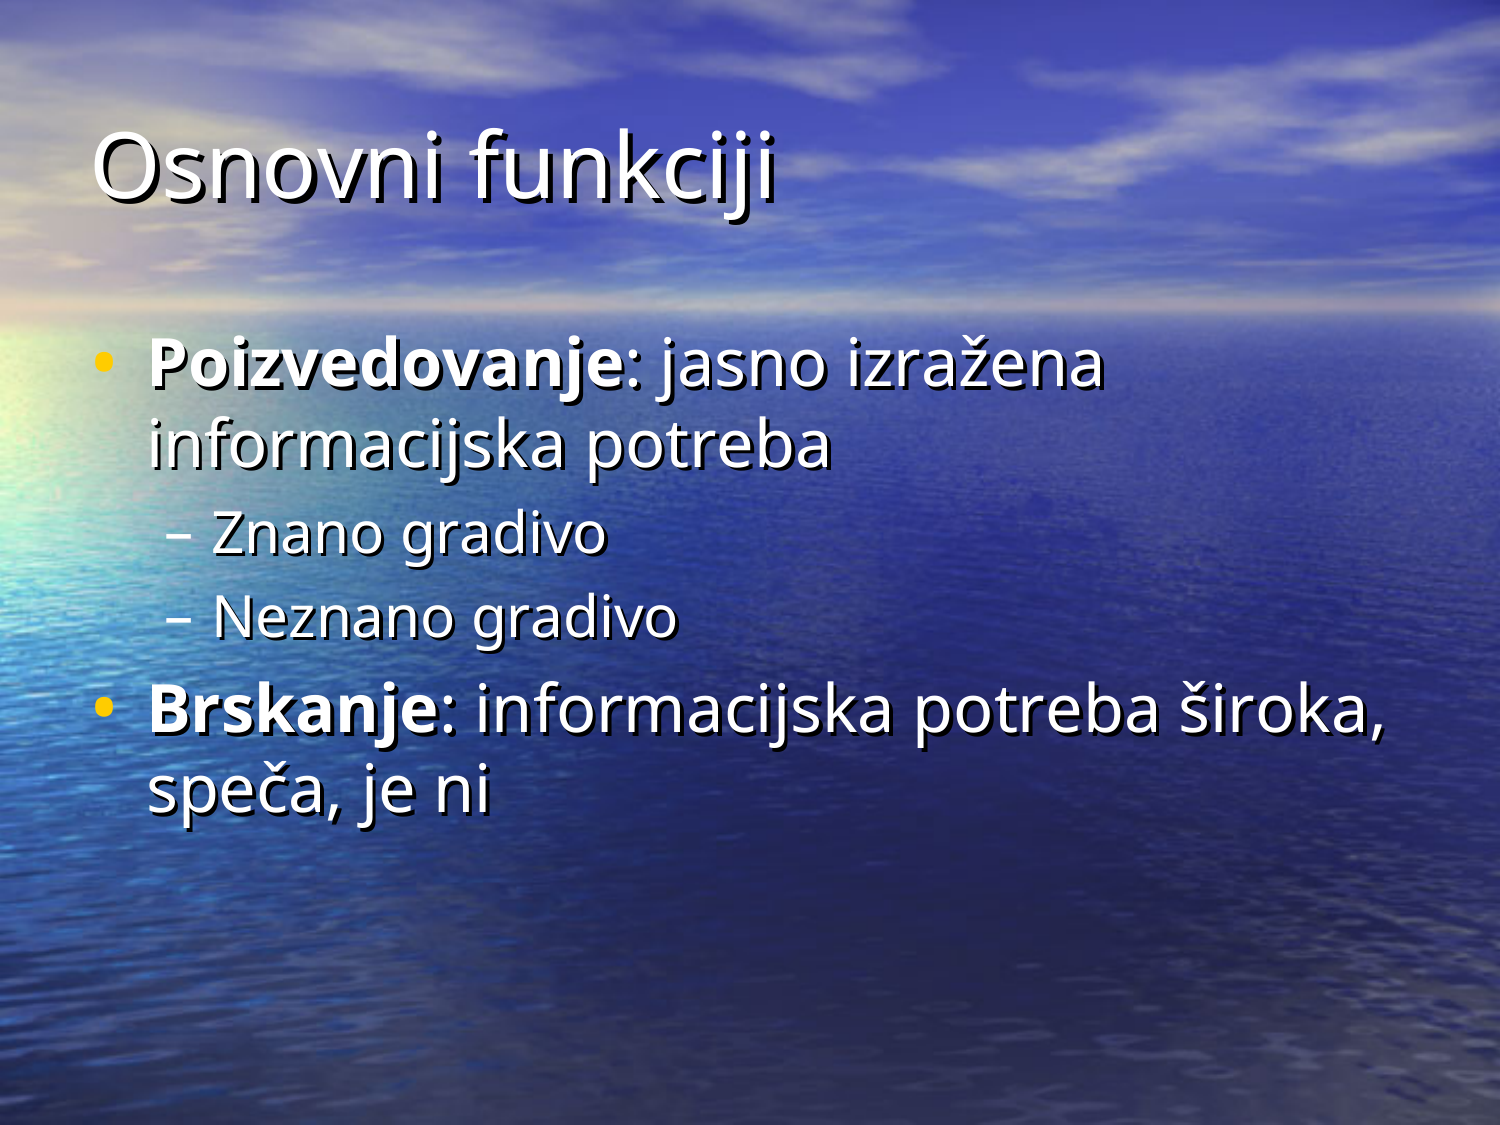

# Osnovni funkciji
Poizvedovanje: jasno izražena informacijska potreba
Znano gradivo
Neznano gradivo
Brskanje: informacijska potreba široka, speča, je ni